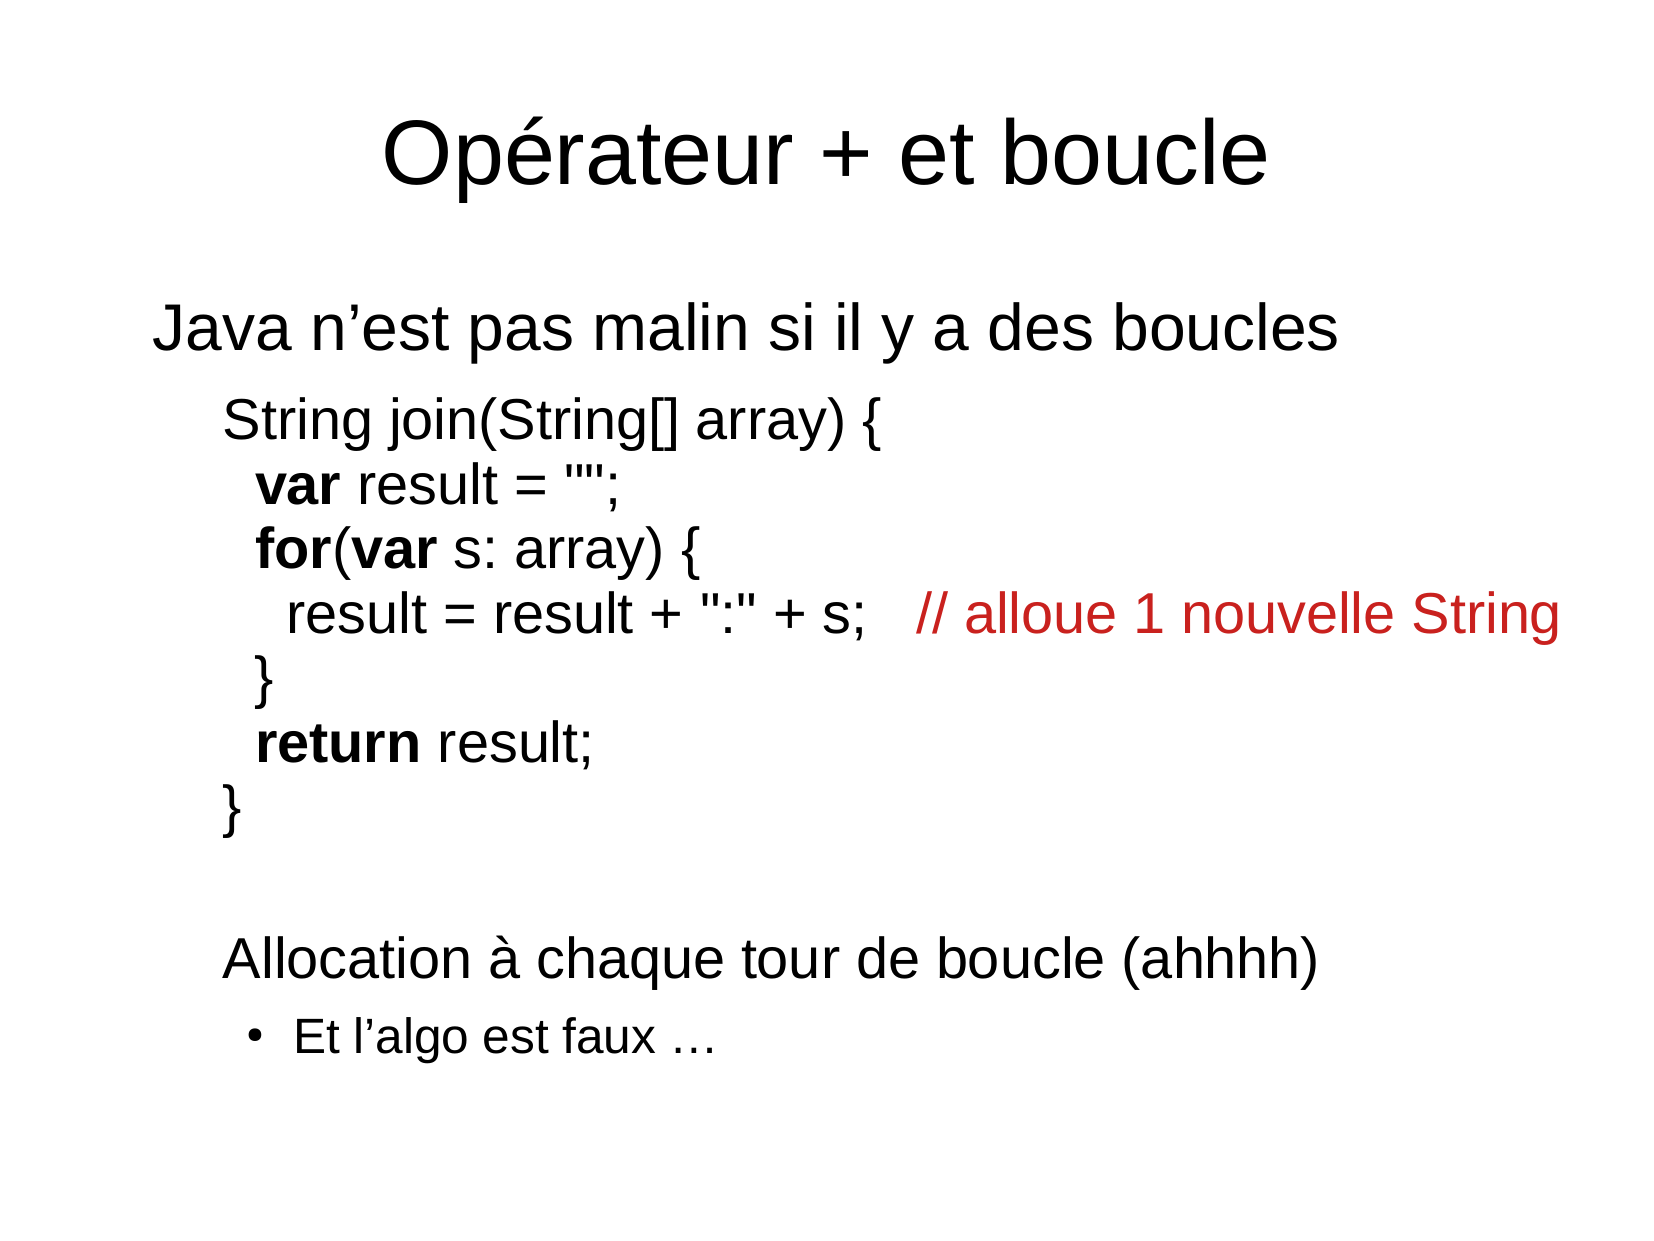

# Opérateur + et boucle
Java n’est pas malin si il y a des boucles
String join(String[] array) {
 var result = "";
 for(var s: array) {
 result = result + ":" + s; // alloue 1 nouvelle String
 }
 return result;
}
Allocation à chaque tour de boucle (ahhhh)
Et l’algo est faux …